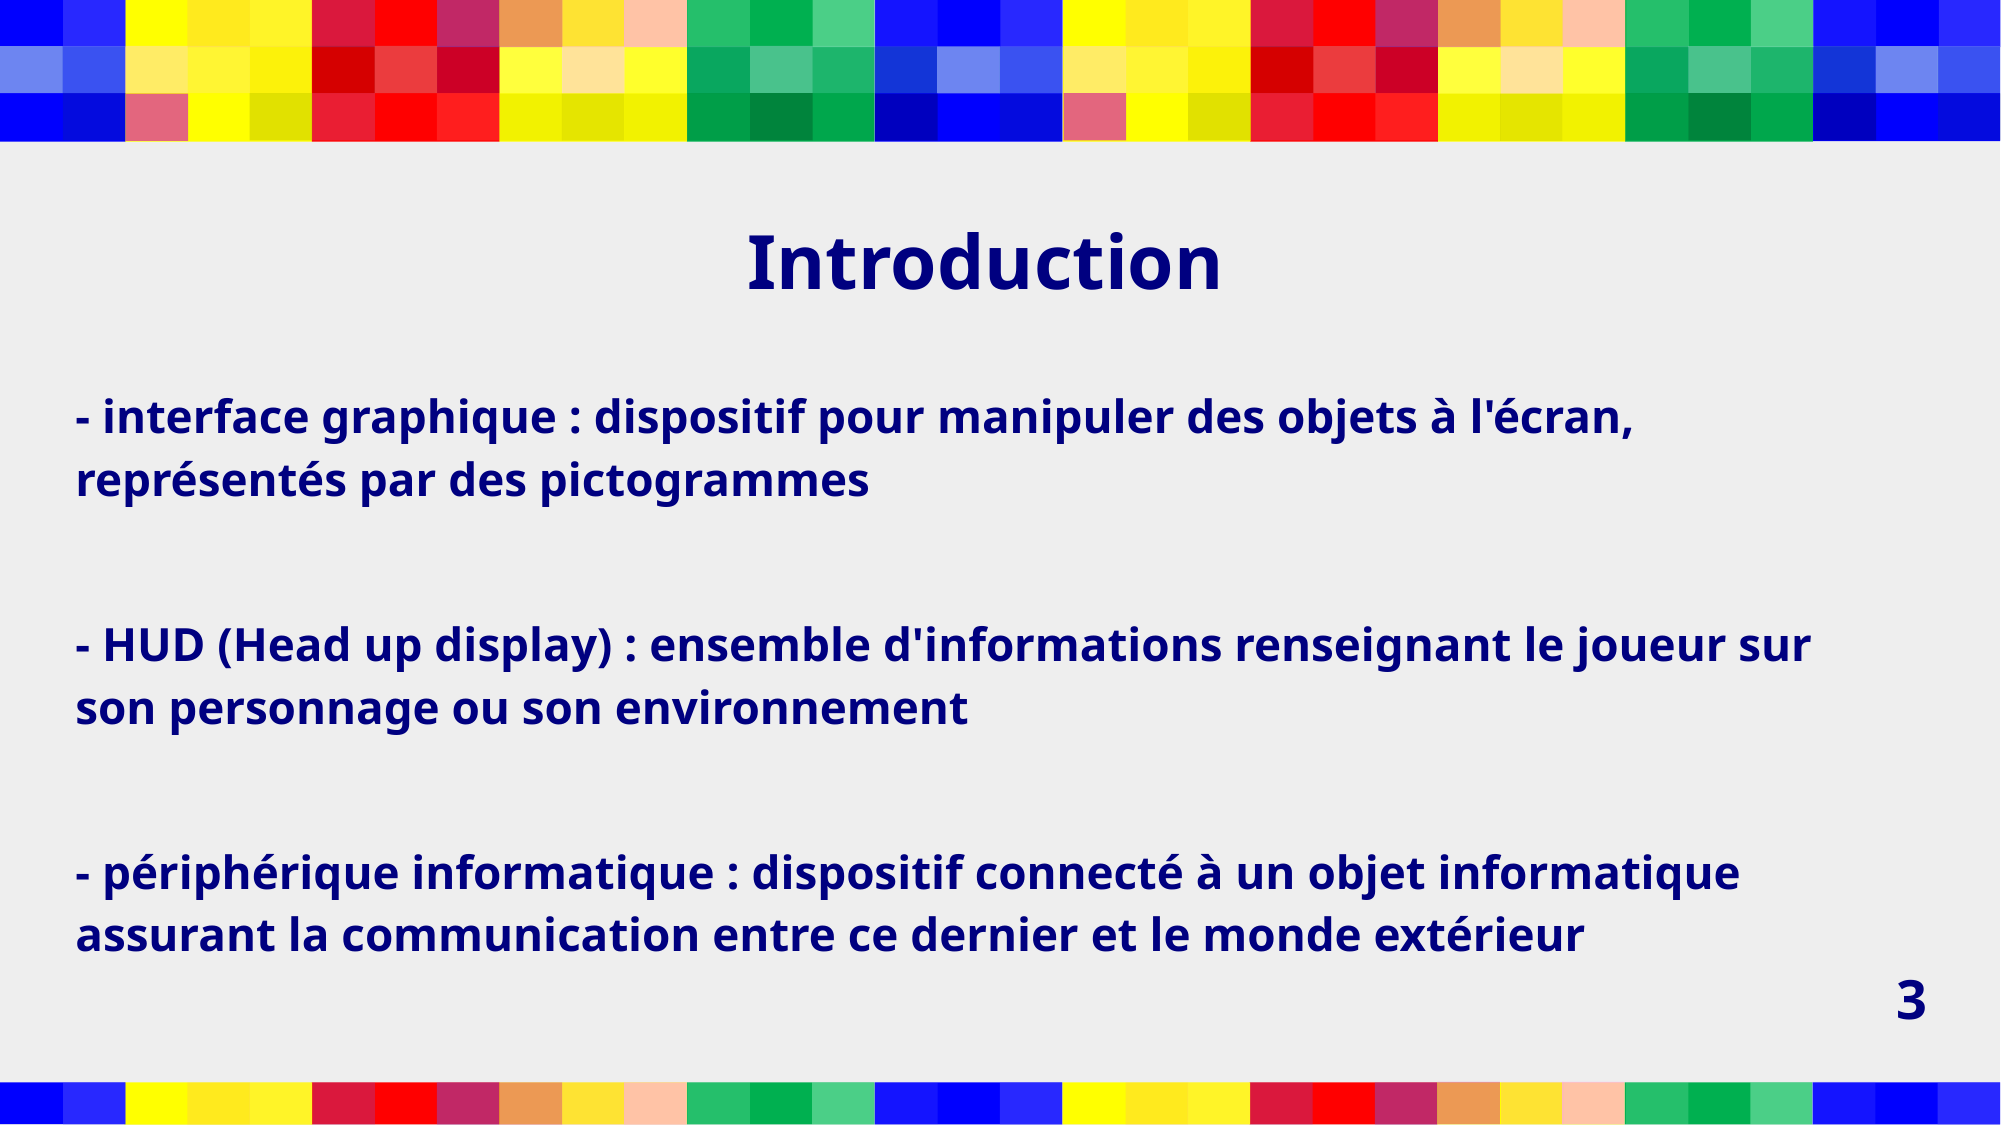

# - interface graphique : dispositif pour manipuler des objets à l'écran, représentés par des pictogrammes - HUD (Head up display) : ensemble d'informations renseignant le joueur sur son personnage ou son environnement - périphérique informatique : dispositif connecté à un objet informatique assurant la communication entre ce dernier et le monde extérieur
Introduction
3